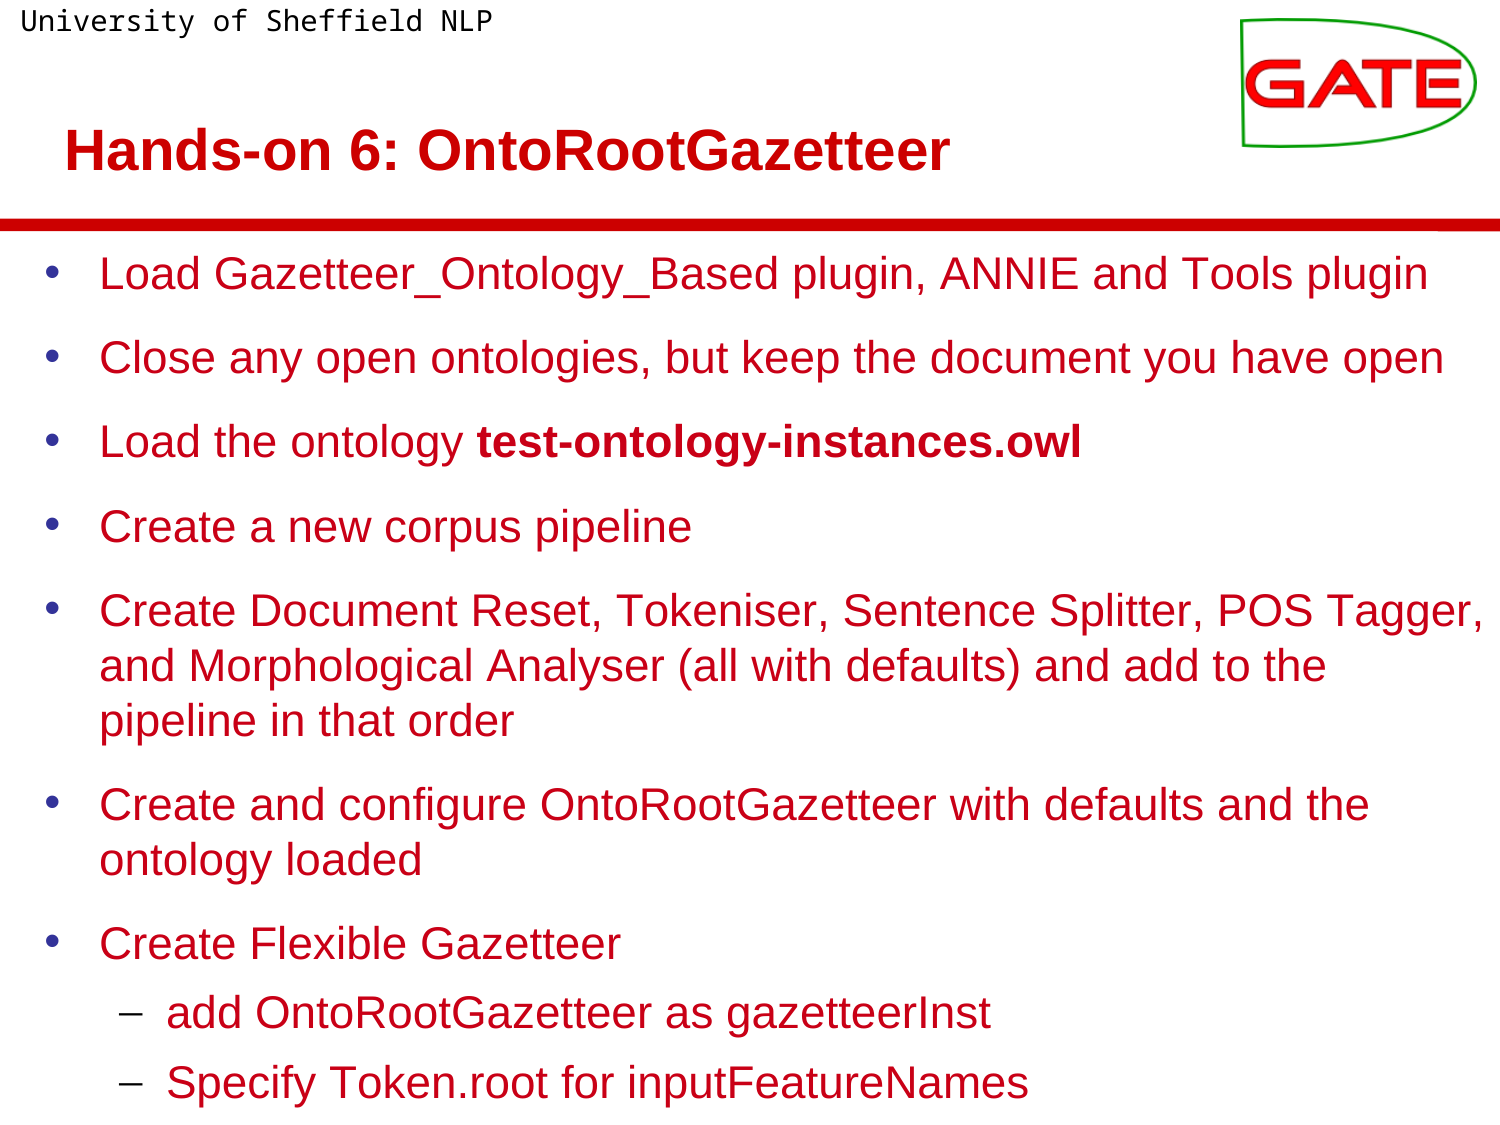

# Hands-on 6: OntoRootGazetteer
Load Gazetteer_Ontology_Based plugin, ANNIE and Tools plugin
Close any open ontologies, but keep the document you have open
Load the ontology test-ontology-instances.owl
Create a new corpus pipeline
Create Document Reset, Tokeniser, Sentence Splitter, POS Tagger, and Morphological Analyser (all with defaults) and add to the pipeline in that order
Create and configure OntoRootGazetteer with defaults and the ontology loaded
Create Flexible Gazetteer
add OntoRootGazetteer as gazetteerInst
Specify Token.root for inputFeatureNames